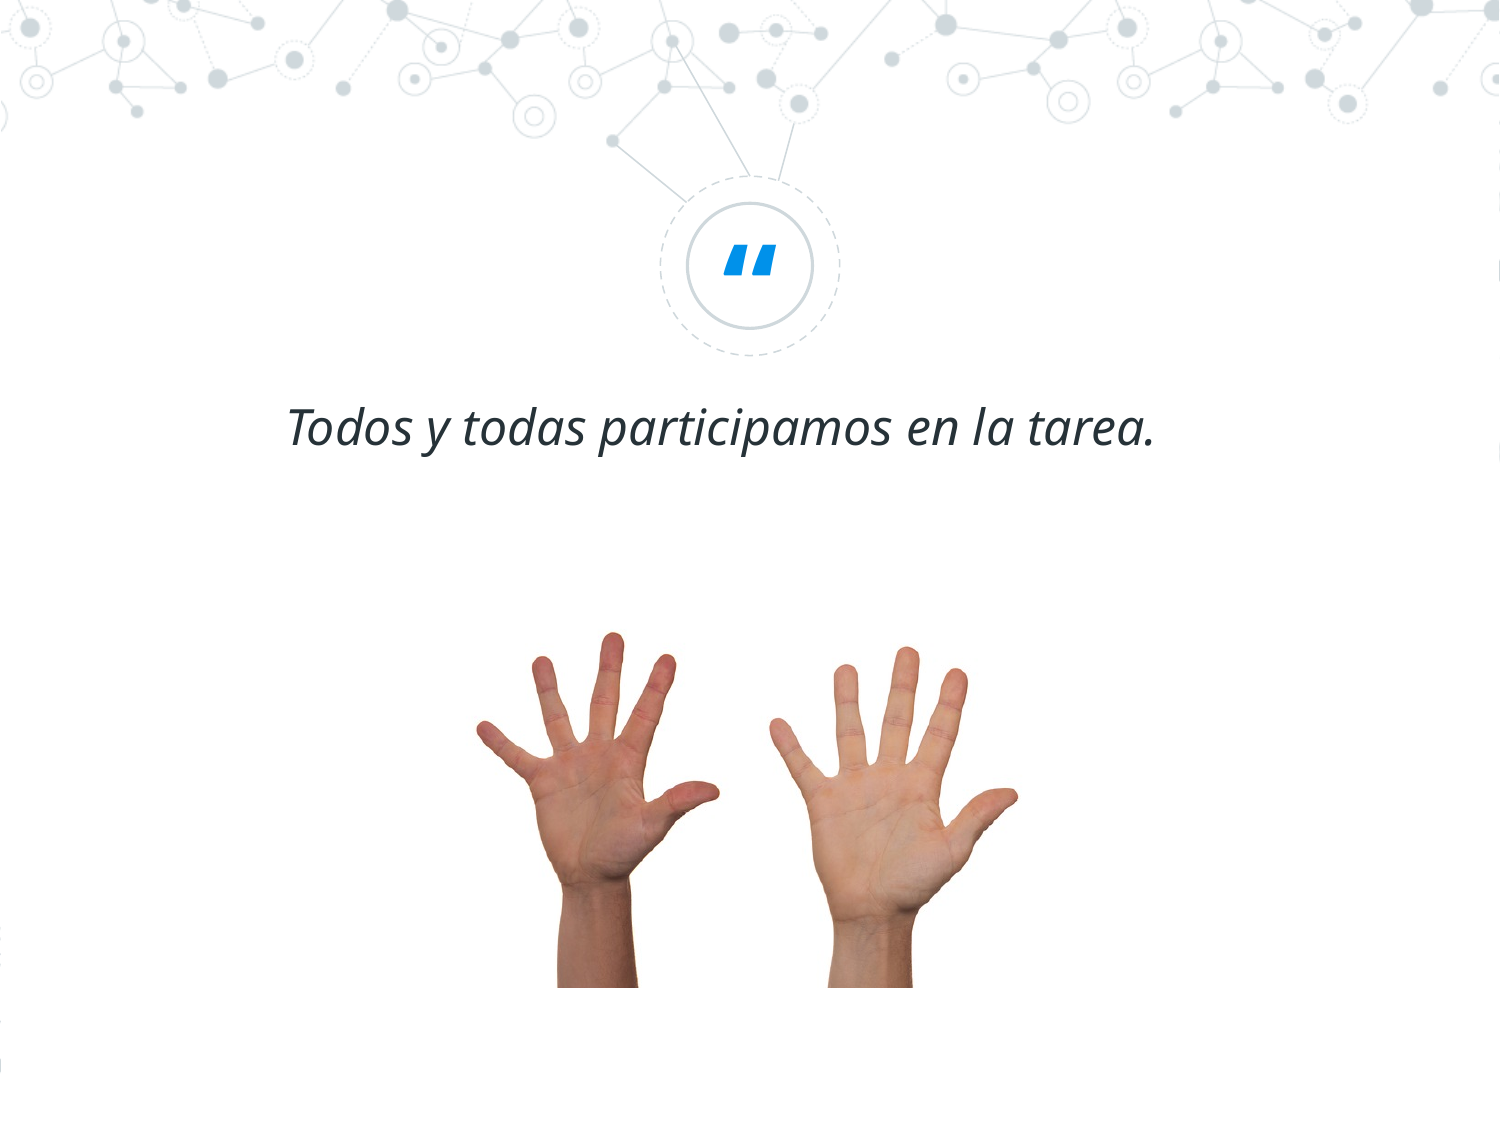

# Todos y todas participamos en la tarea.